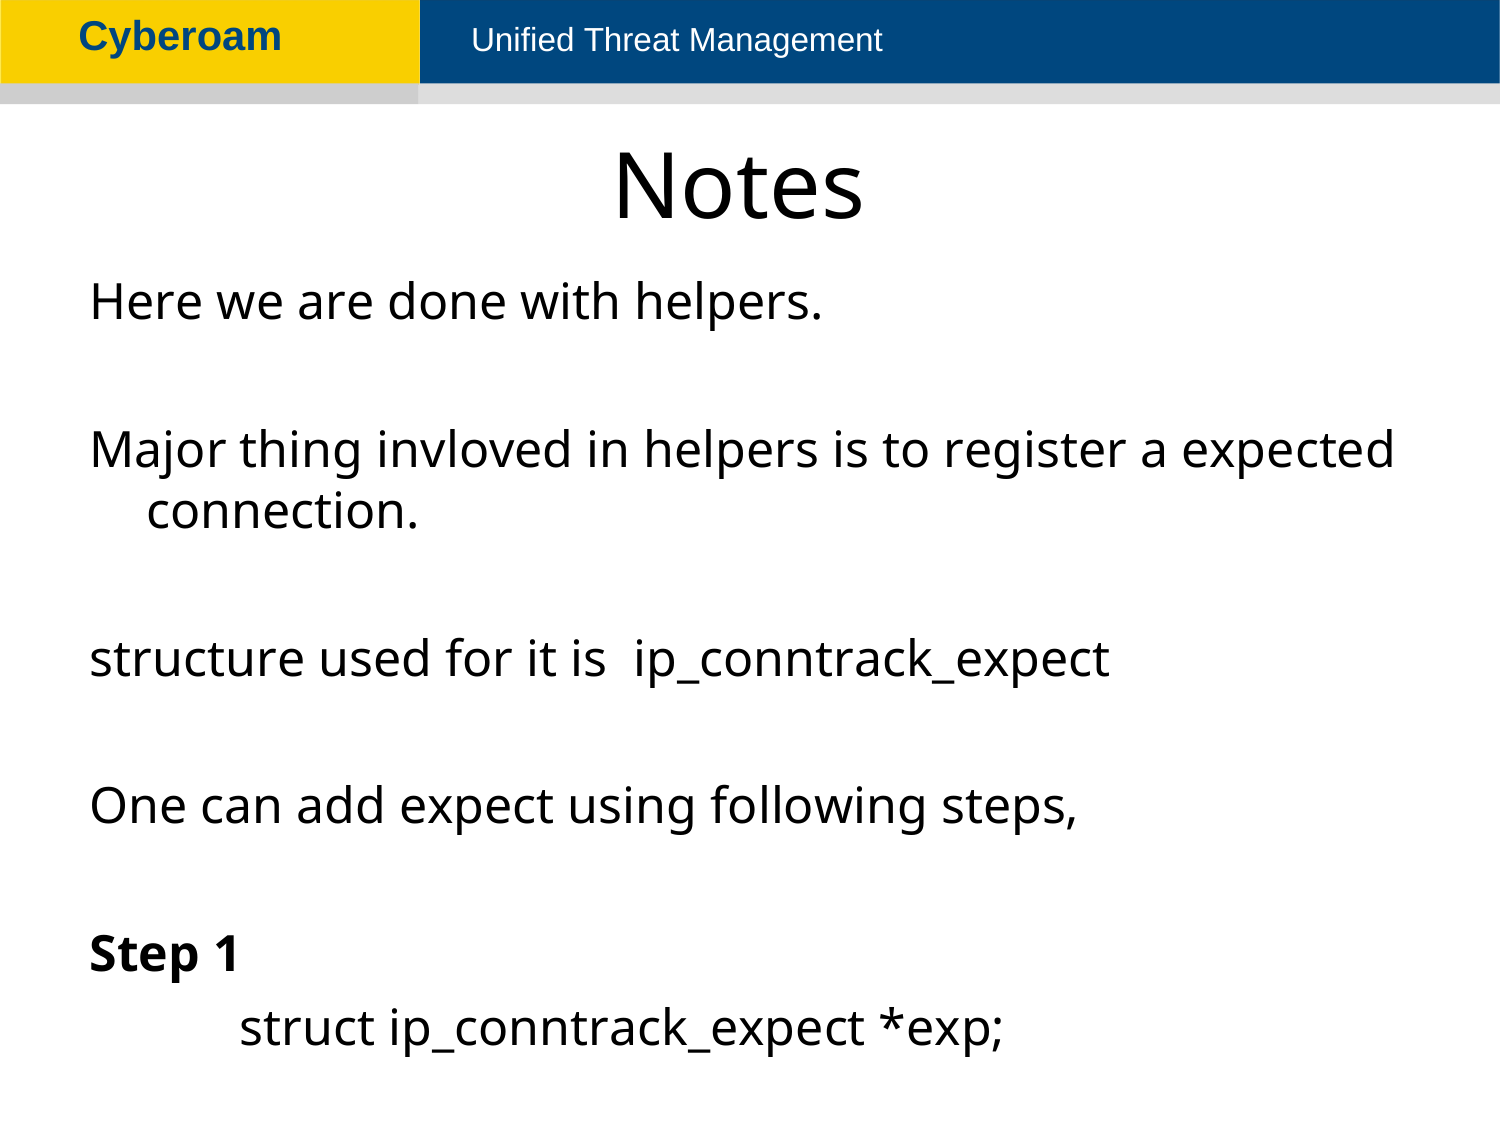

# Notes
Here we are done with helpers.
Major thing invloved in helpers is to register a expected connection.
structure used for it is ip_conntrack_expect
One can add expect using following steps,
Step 1
		struct ip_conntrack_expect *exp;